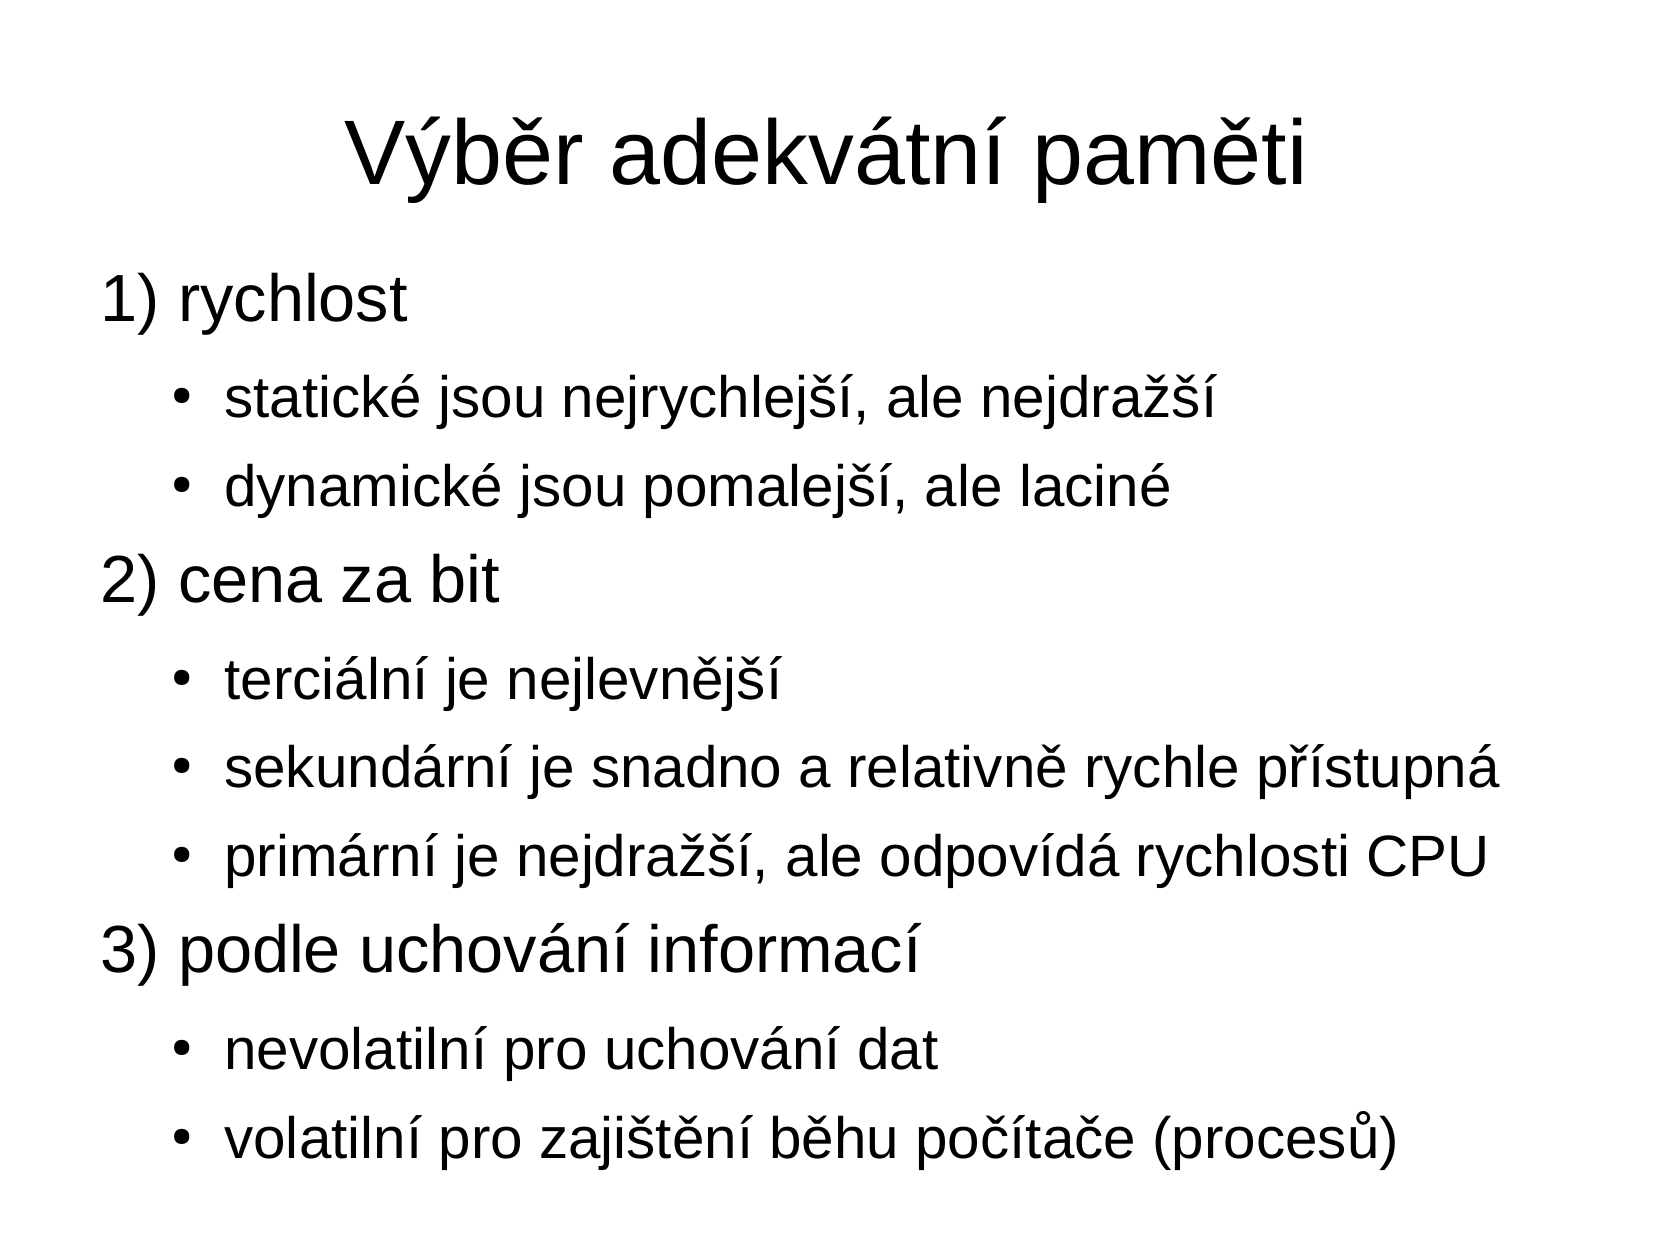

# Výběr adekvátní paměti
 rychlost
statické jsou nejrychlejší, ale nejdražší
dynamické jsou pomalejší, ale laciné
 cena za bit
terciální je nejlevnější
sekundární je snadno a relativně rychle přístupná
primární je nejdražší, ale odpovídá rychlosti CPU
 podle uchování informací
nevolatilní pro uchování dat
volatilní pro zajištění běhu počítače (procesů)